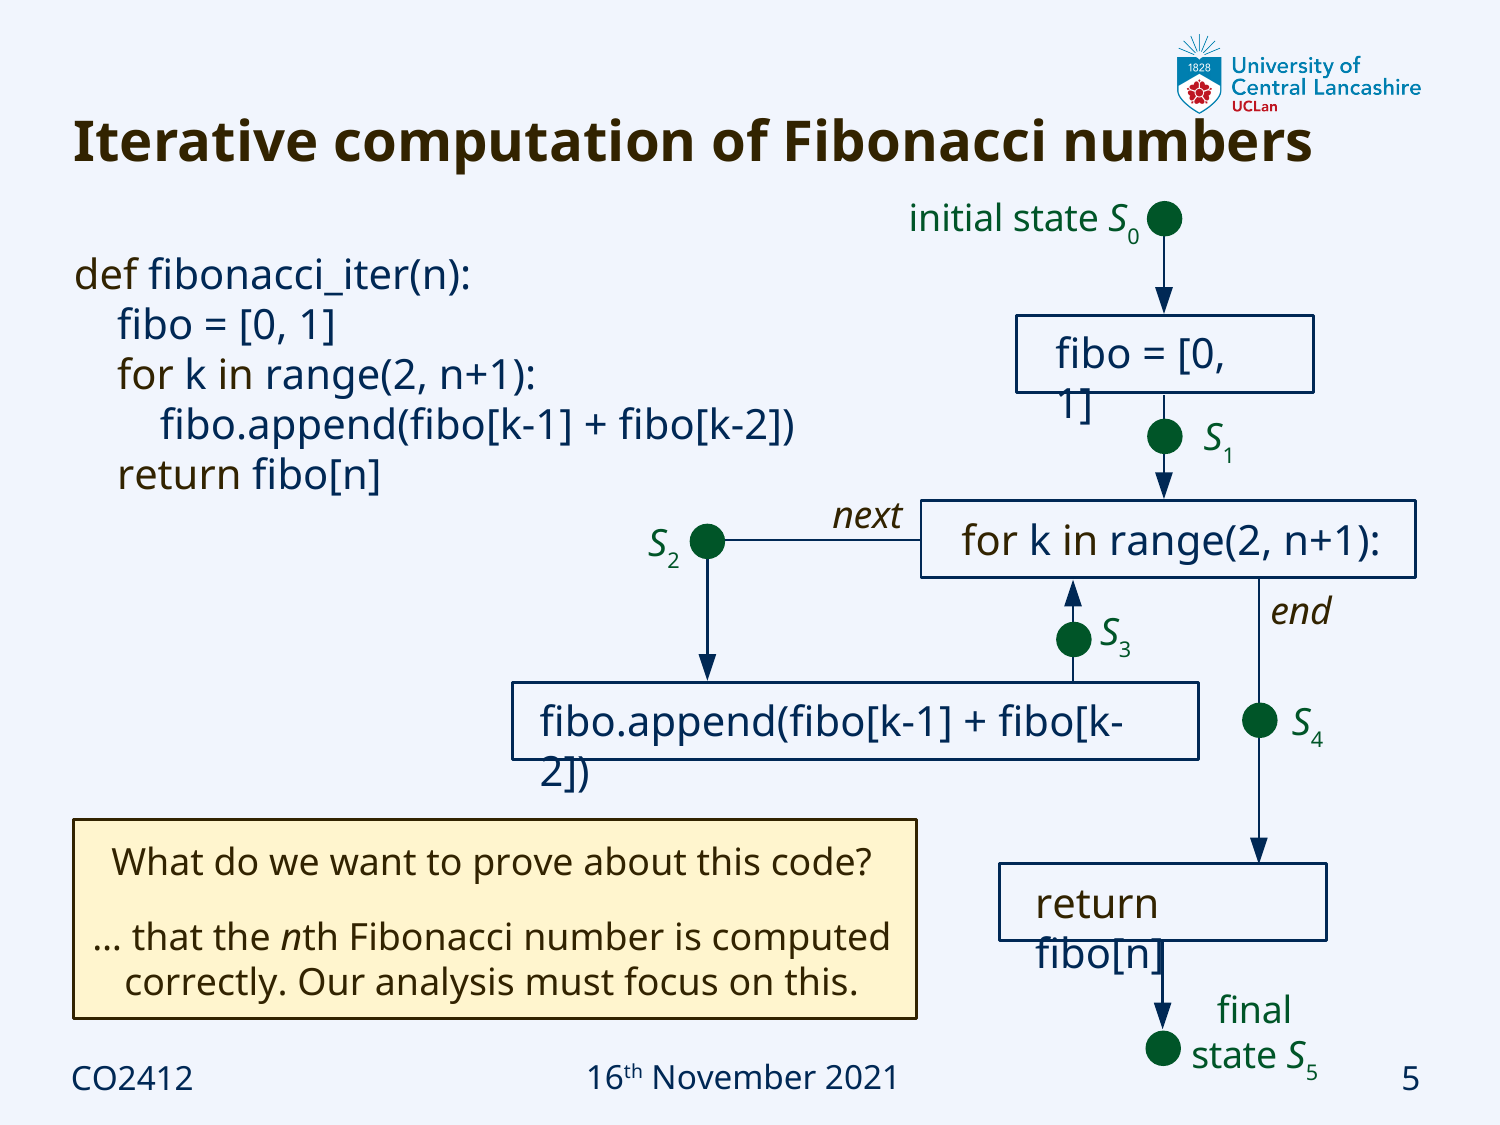

# Iterative computation of Fibonacci numbers
initial state S0
def fibonacci_iter(n):
 fibo = [0, 1]
 for k in range(2, n+1):
 fibo.append(fibo[k-1] + fibo[k-2])
 return fibo[n]
fibo = [0, 1]
S1
next
for k in range(2, n+1):
S2
end
S3
fibo.append(fibo[k-1] + fibo[k-2])
S4
What do we want to prove about this code?
… that the nth Fibonacci number is computed correctly. Our analysis must focus on this.
return fibo[n]
final
state S5